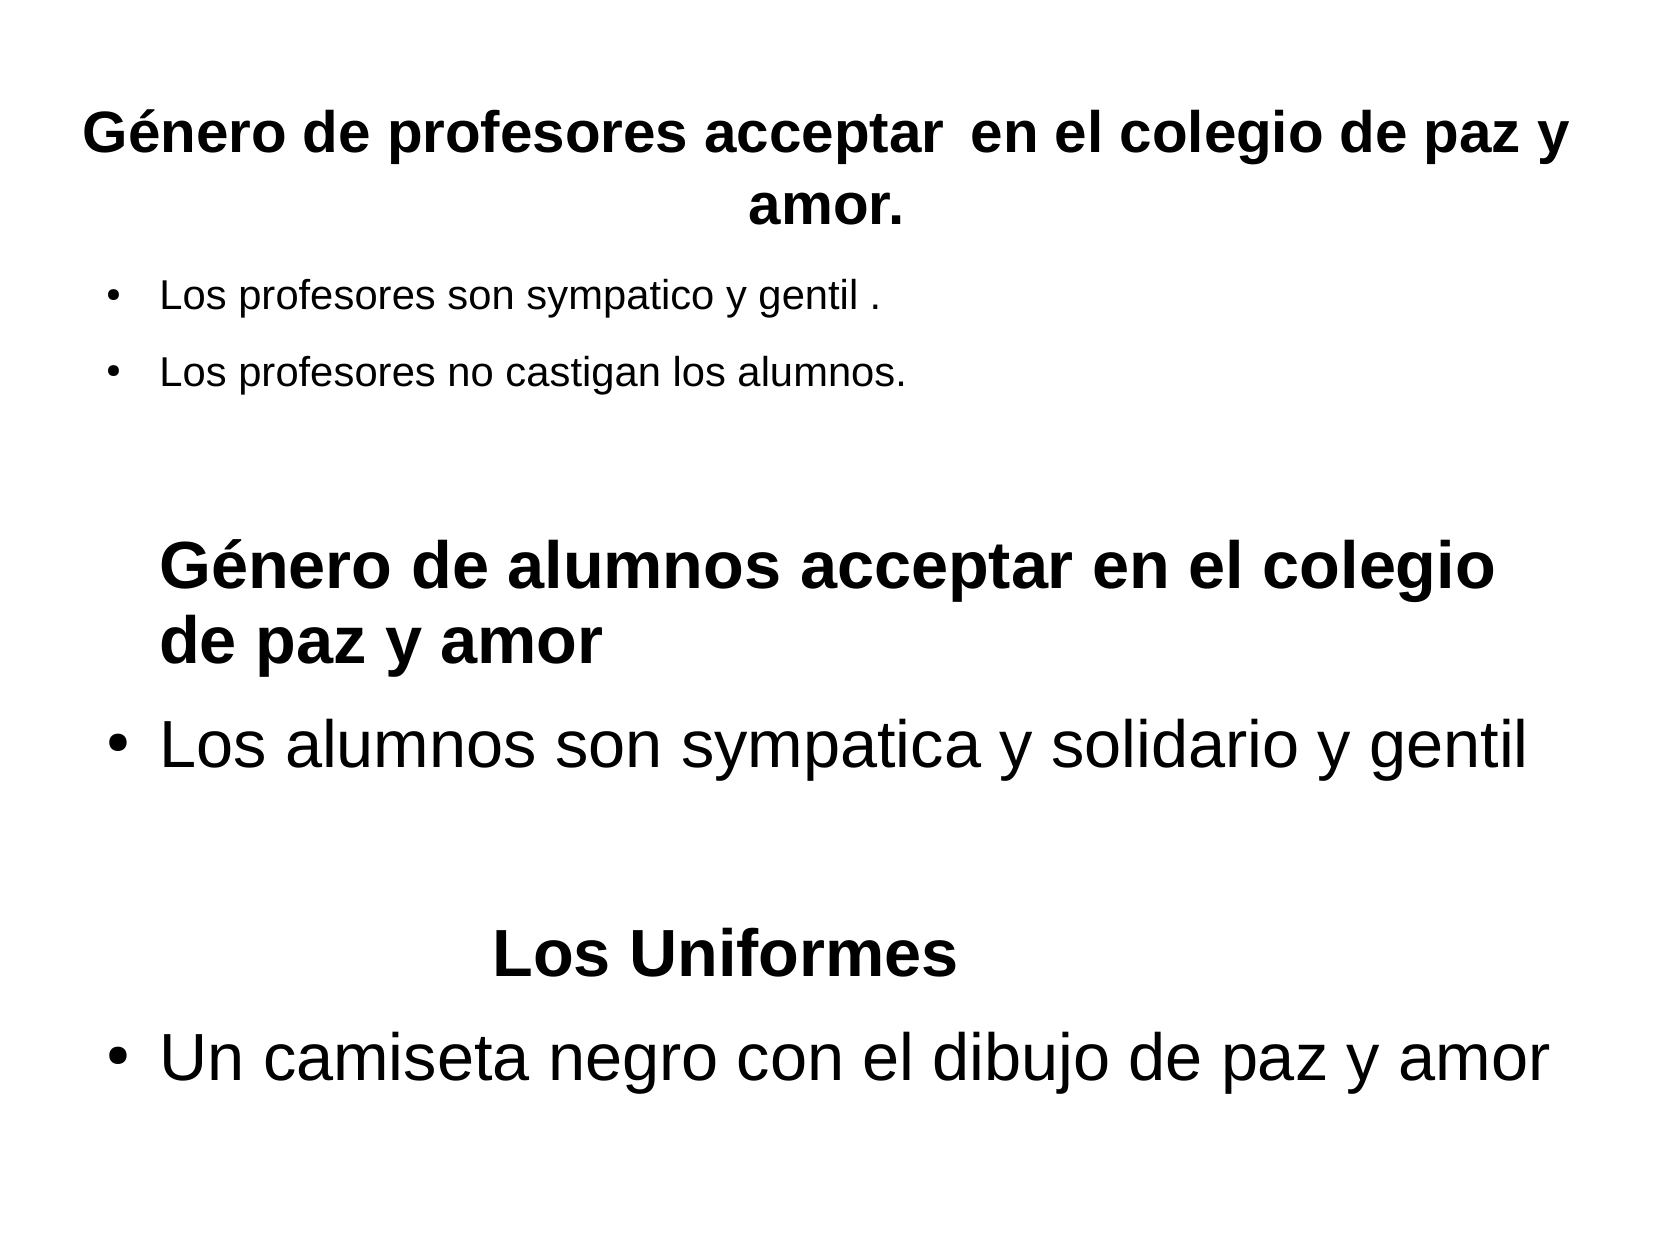

# Género de profesores acceptar en el colegio de paz y amor.
Los profesores son sympatico y gentil .
Los profesores no castigan los alumnos.
Género de alumnos acceptar en el colegio de paz y amor
Los alumnos son sympatica y solidario y gentil
 Los Uniformes
Un camiseta negro con el dibujo de paz y amor